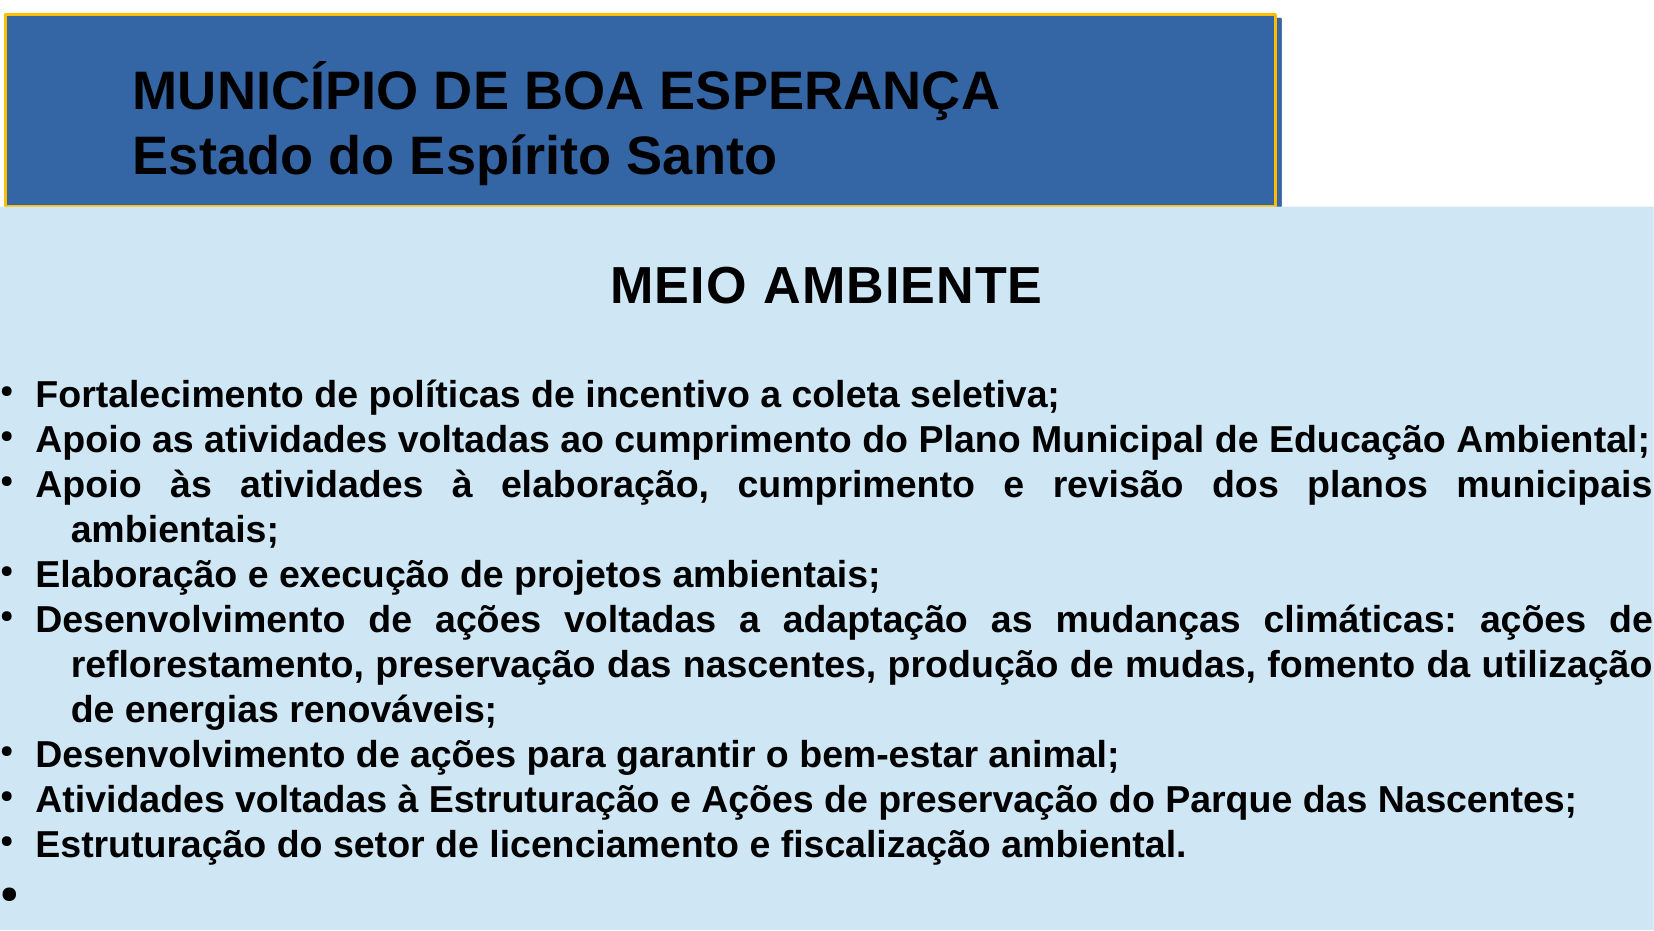

# MUNICÍPIO DE BOA ESPERANÇA Estado do Espírito Santo
MEIO AMBIENTE
Fortalecimento de políticas de incentivo a coleta seletiva;
Apoio as atividades voltadas ao cumprimento do Plano Municipal de Educação Ambiental;
Apoio às atividades à elaboração, cumprimento e revisão dos planos municipais ambientais;
Elaboração e execução de projetos ambientais;
Desenvolvimento de ações voltadas a adaptação as mudanças climáticas: ações de reflorestamento, preservação das nascentes, produção de mudas, fomento da utilização de energias renováveis;
Desenvolvimento de ações para garantir o bem-estar animal;
Atividades voltadas à Estruturação e Ações de preservação do Parque das Nascentes;
Estruturação do setor de licenciamento e fiscalização ambiental.